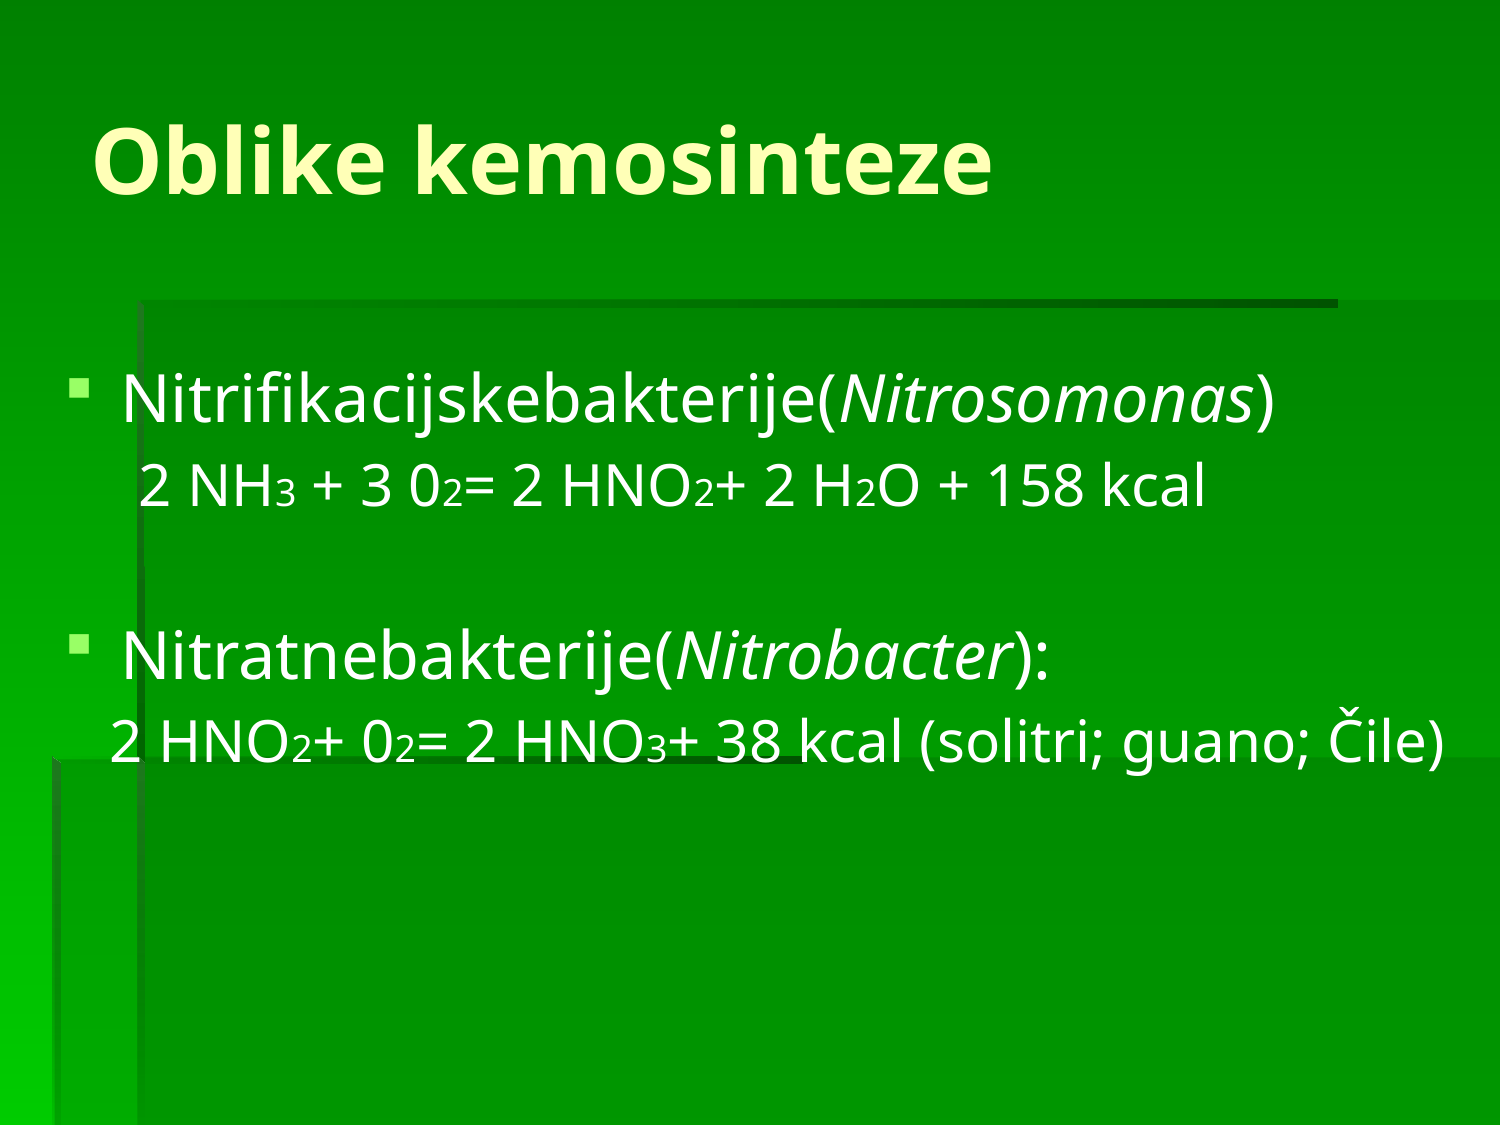

# Oblike kemosinteze
Nitrifikacijskebakterije(Nitrosomonas)
2 NH3 + 3 02= 2 HNO2+ 2 H2O + 158 kcal
Nitratnebakterije(Nitrobacter):
 2 HNO2+ 02= 2 HNO3+ 38 kcal (solitri; guano; Čile)